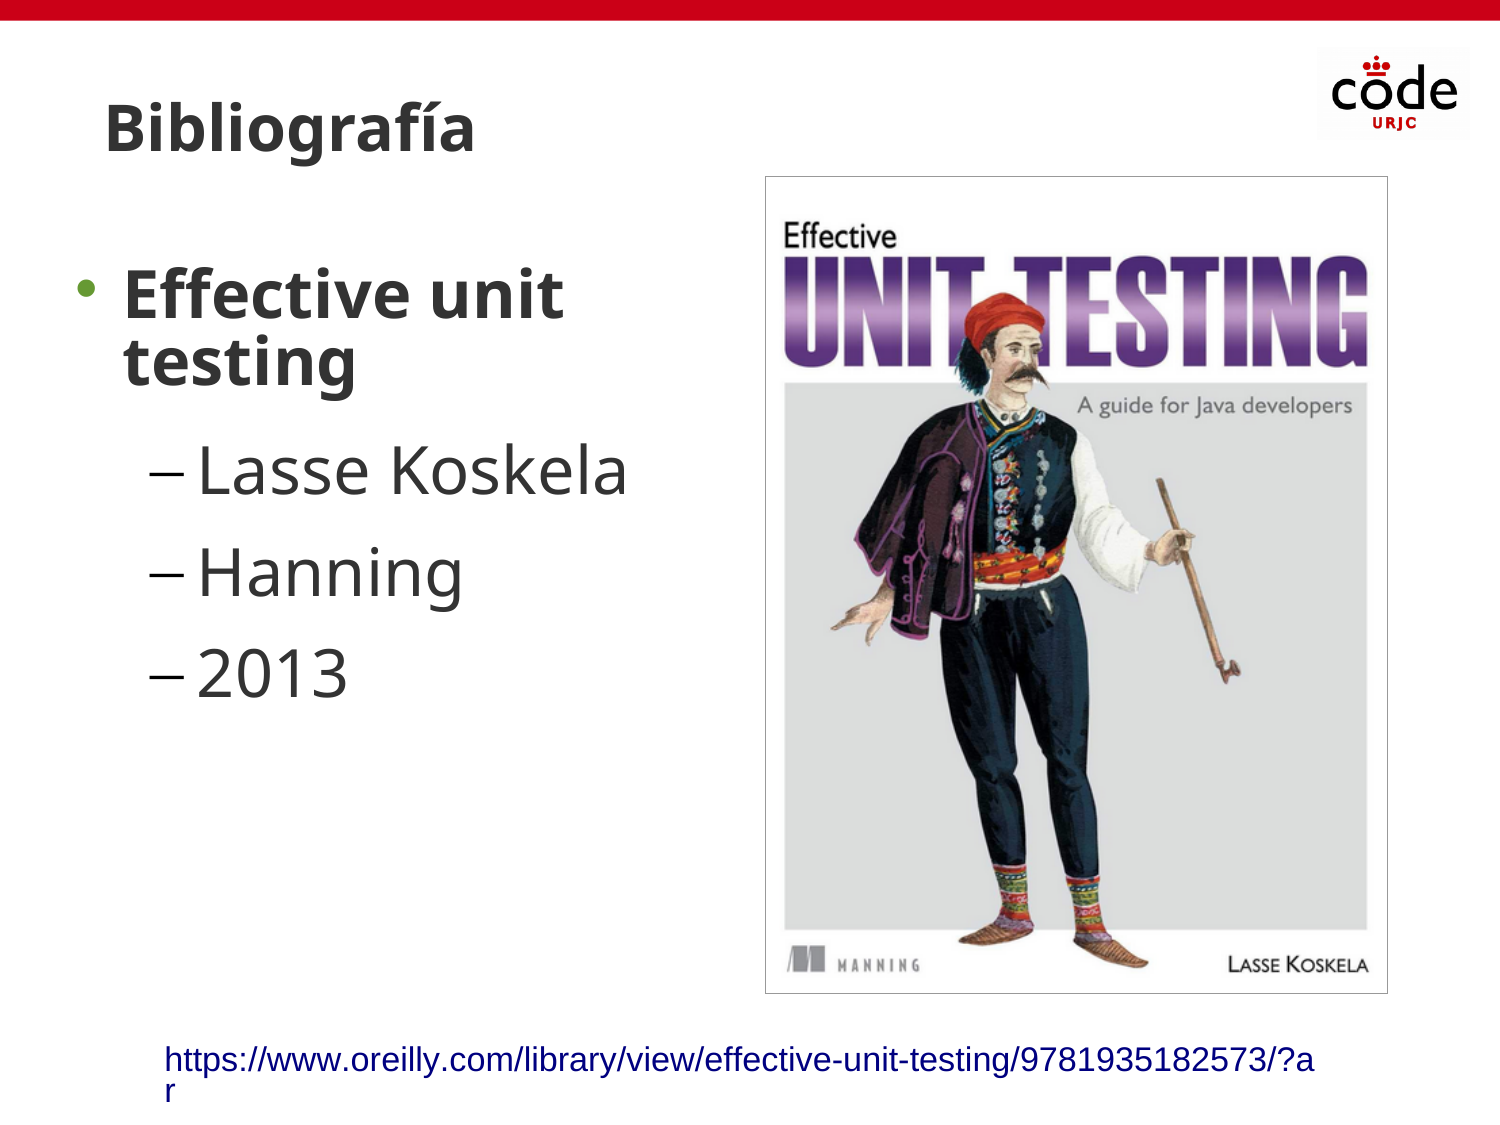

# Bibliografía
Effective unit testing
Lasse Koskela
Hanning
2013
https://www.oreilly.com/library/view/effective-unit-testing/9781935182573/?ar